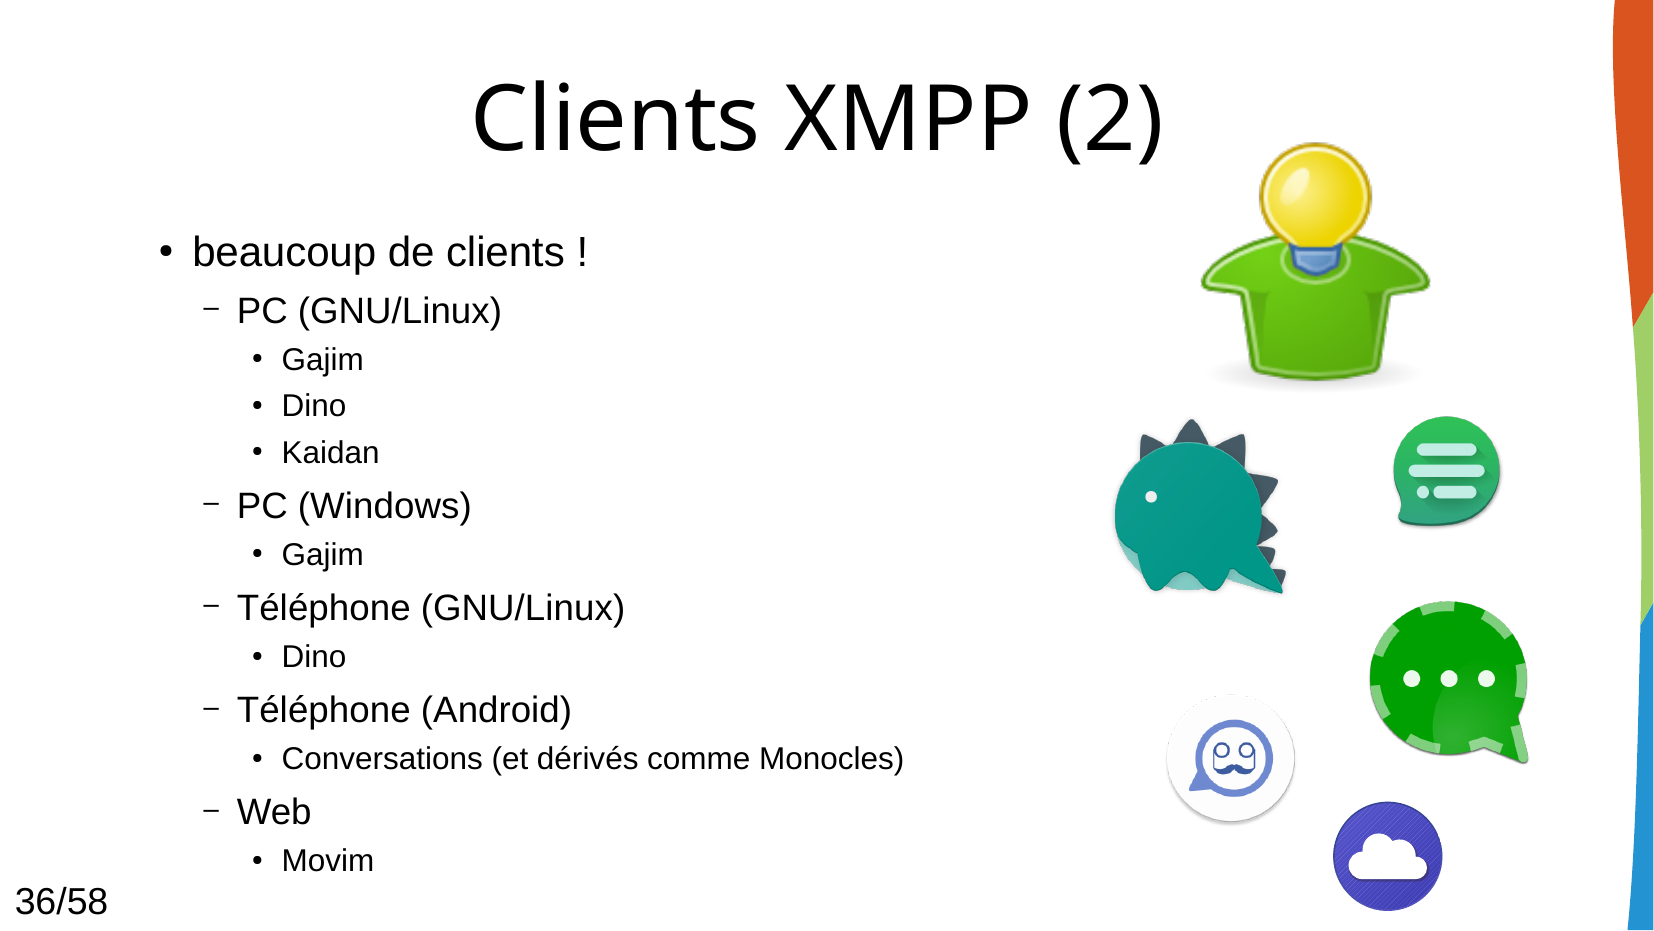

# Clients XMPP (2)
beaucoup de clients !
PC (GNU/Linux)
Gajim
Dino
Kaidan
PC (Windows)
Gajim
Téléphone (GNU/Linux)
Dino
Téléphone (Android)
Conversations (et dérivés comme Monocles)
Web
Movim